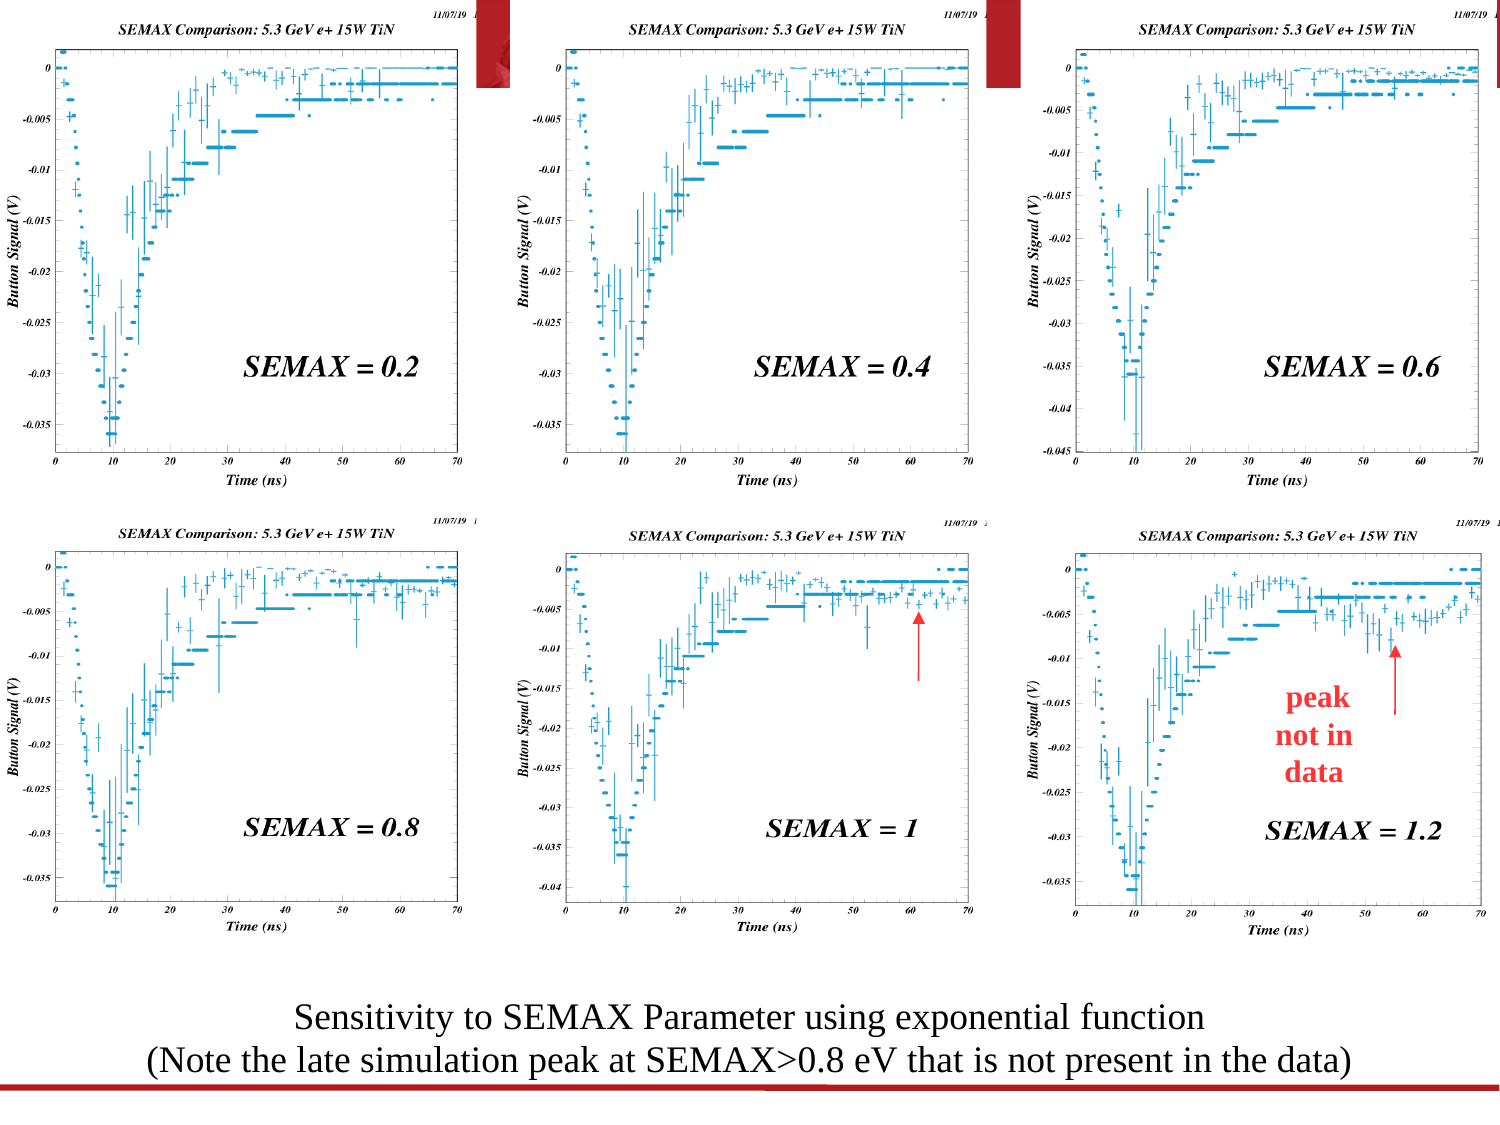

peak
 not in
 data
Sensitivity to SEMAX Parameter using exponential function
(Note the late simulation peak at SEMAX>0.8 eV that is not present in the data)